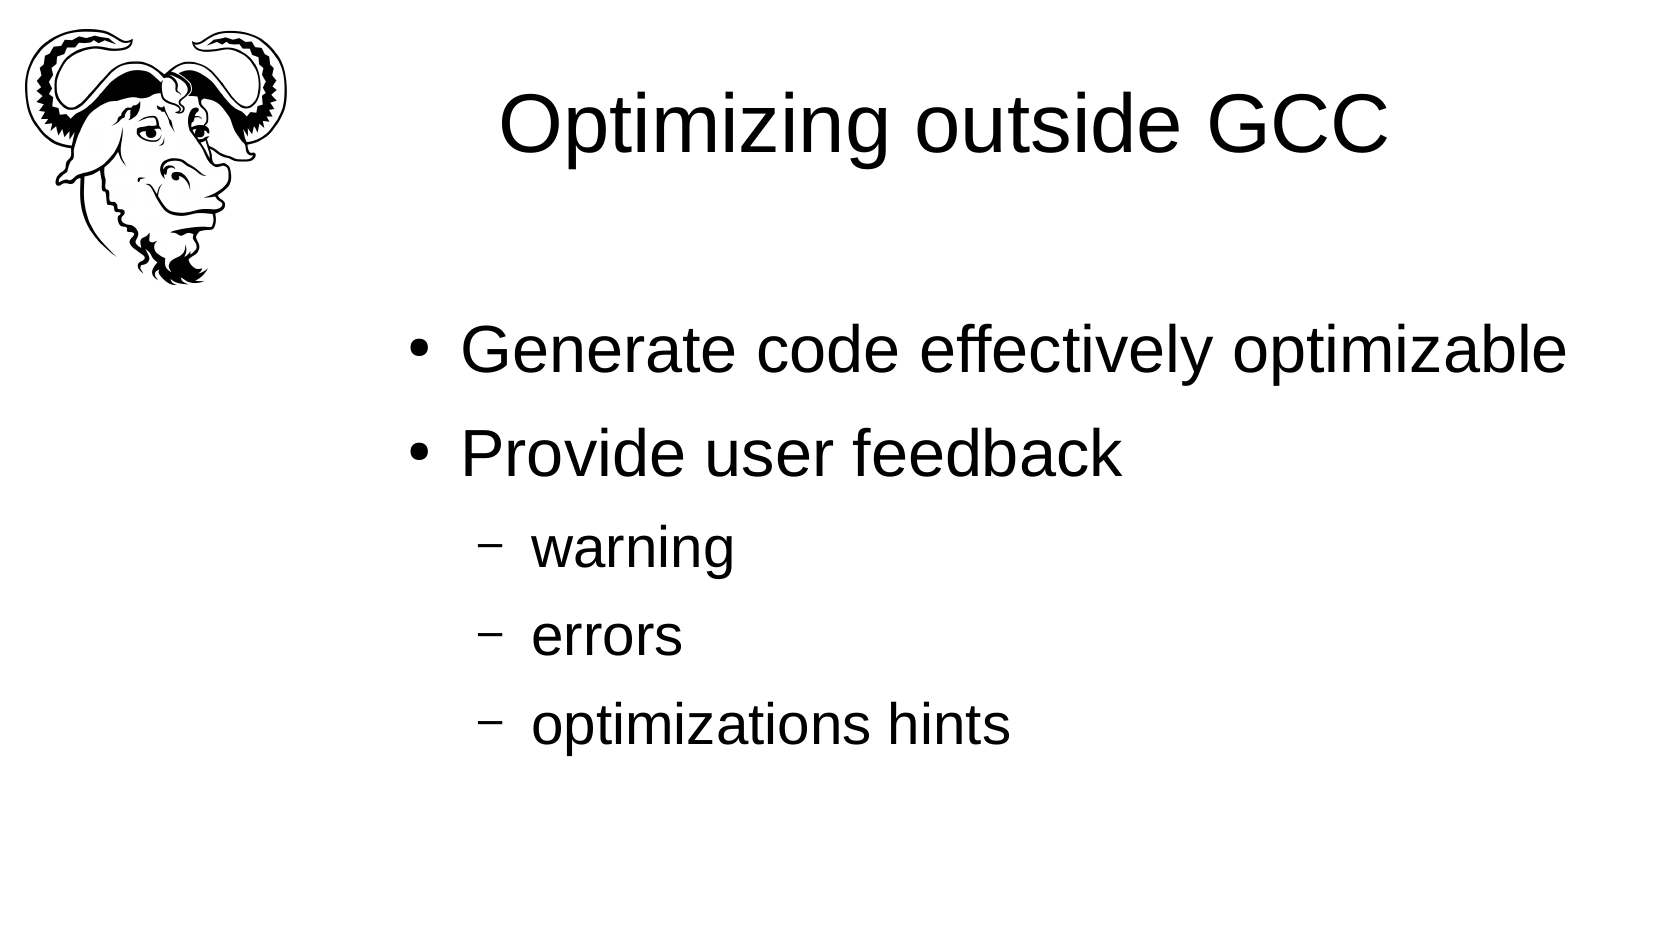

# Optimizing outside GCC
Generate code effectively optimizable
Provide user feedback
warning
errors
optimizations hints